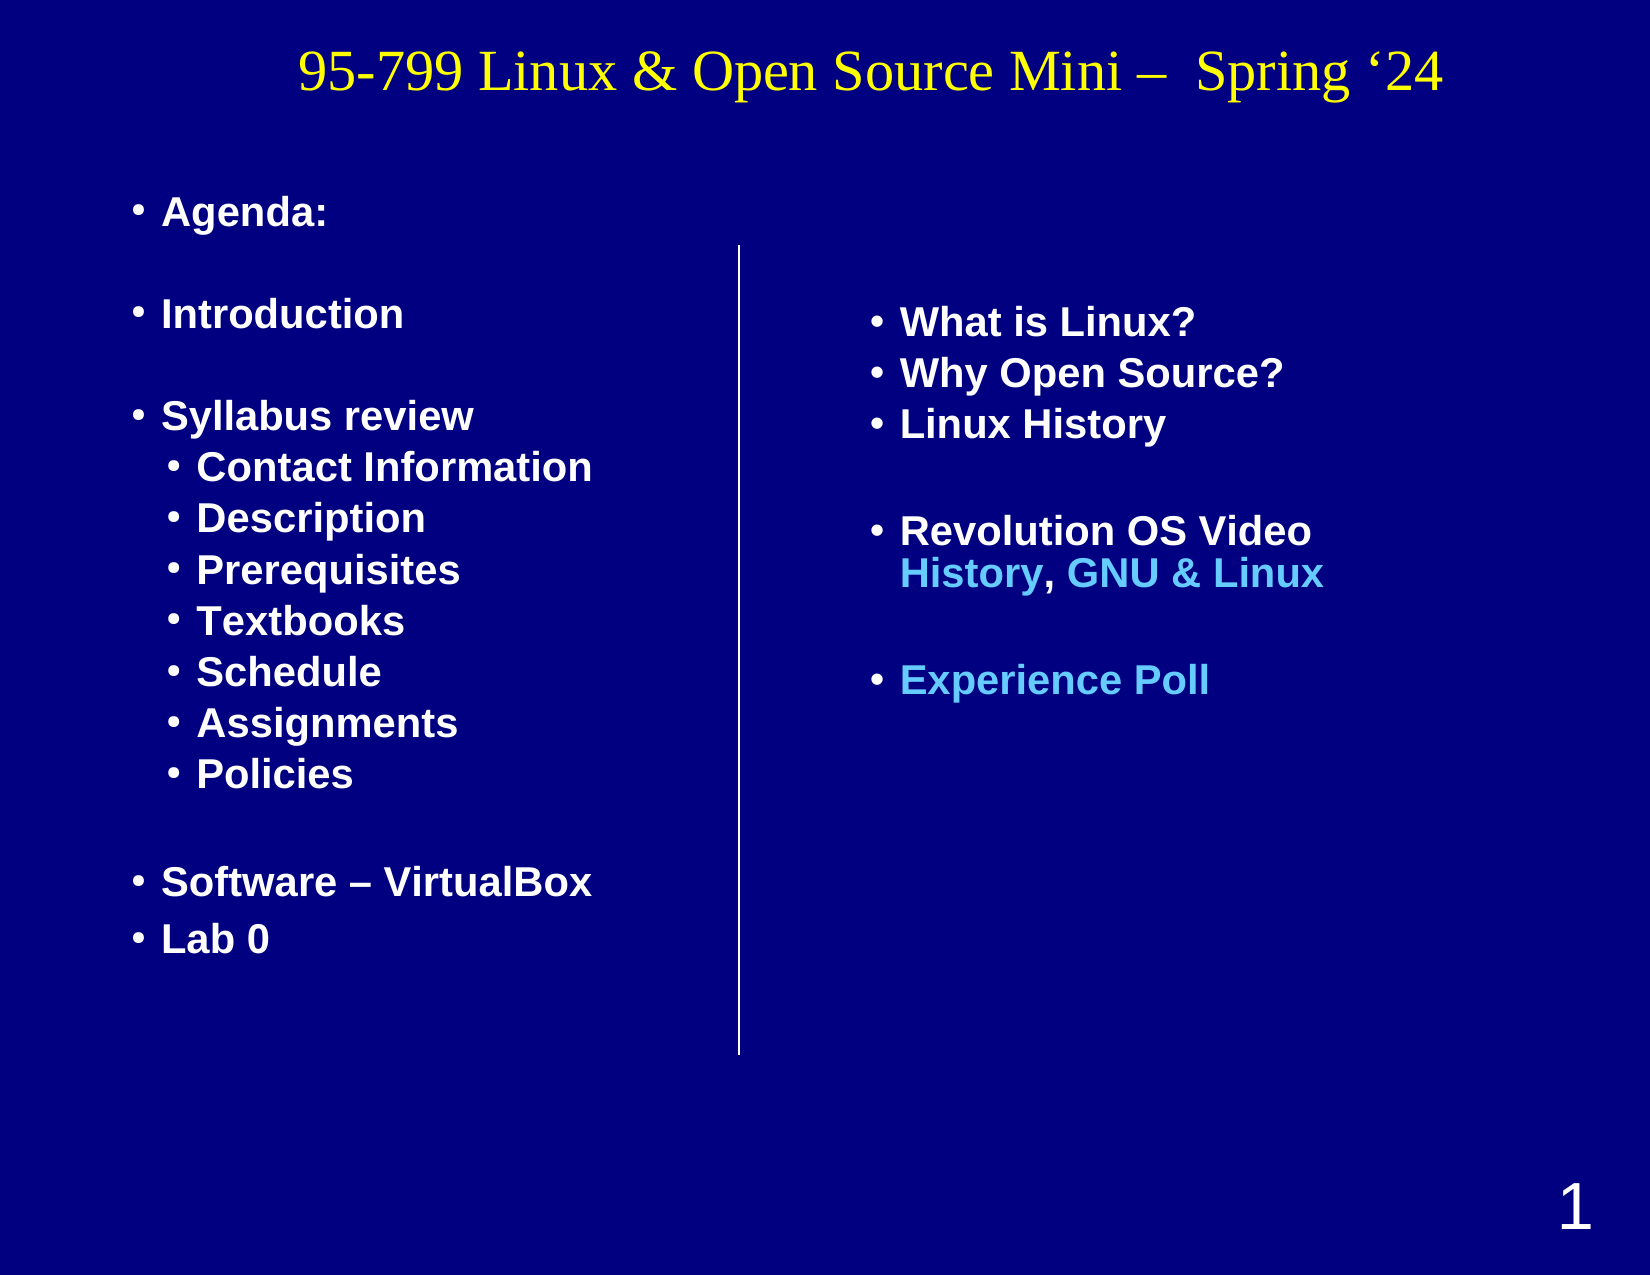

# 95-799 Linux & Open Source Mini – Spring ‘24
Agenda:
Introduction
Syllabus review
Contact Information
Description
Prerequisites
Textbooks
Schedule
Assignments
Policies
Software – VirtualBox
Lab 0
What is Linux?
Why Open Source?
Linux History
Revolution OS Video
History, GNU & Linux
Experience Poll